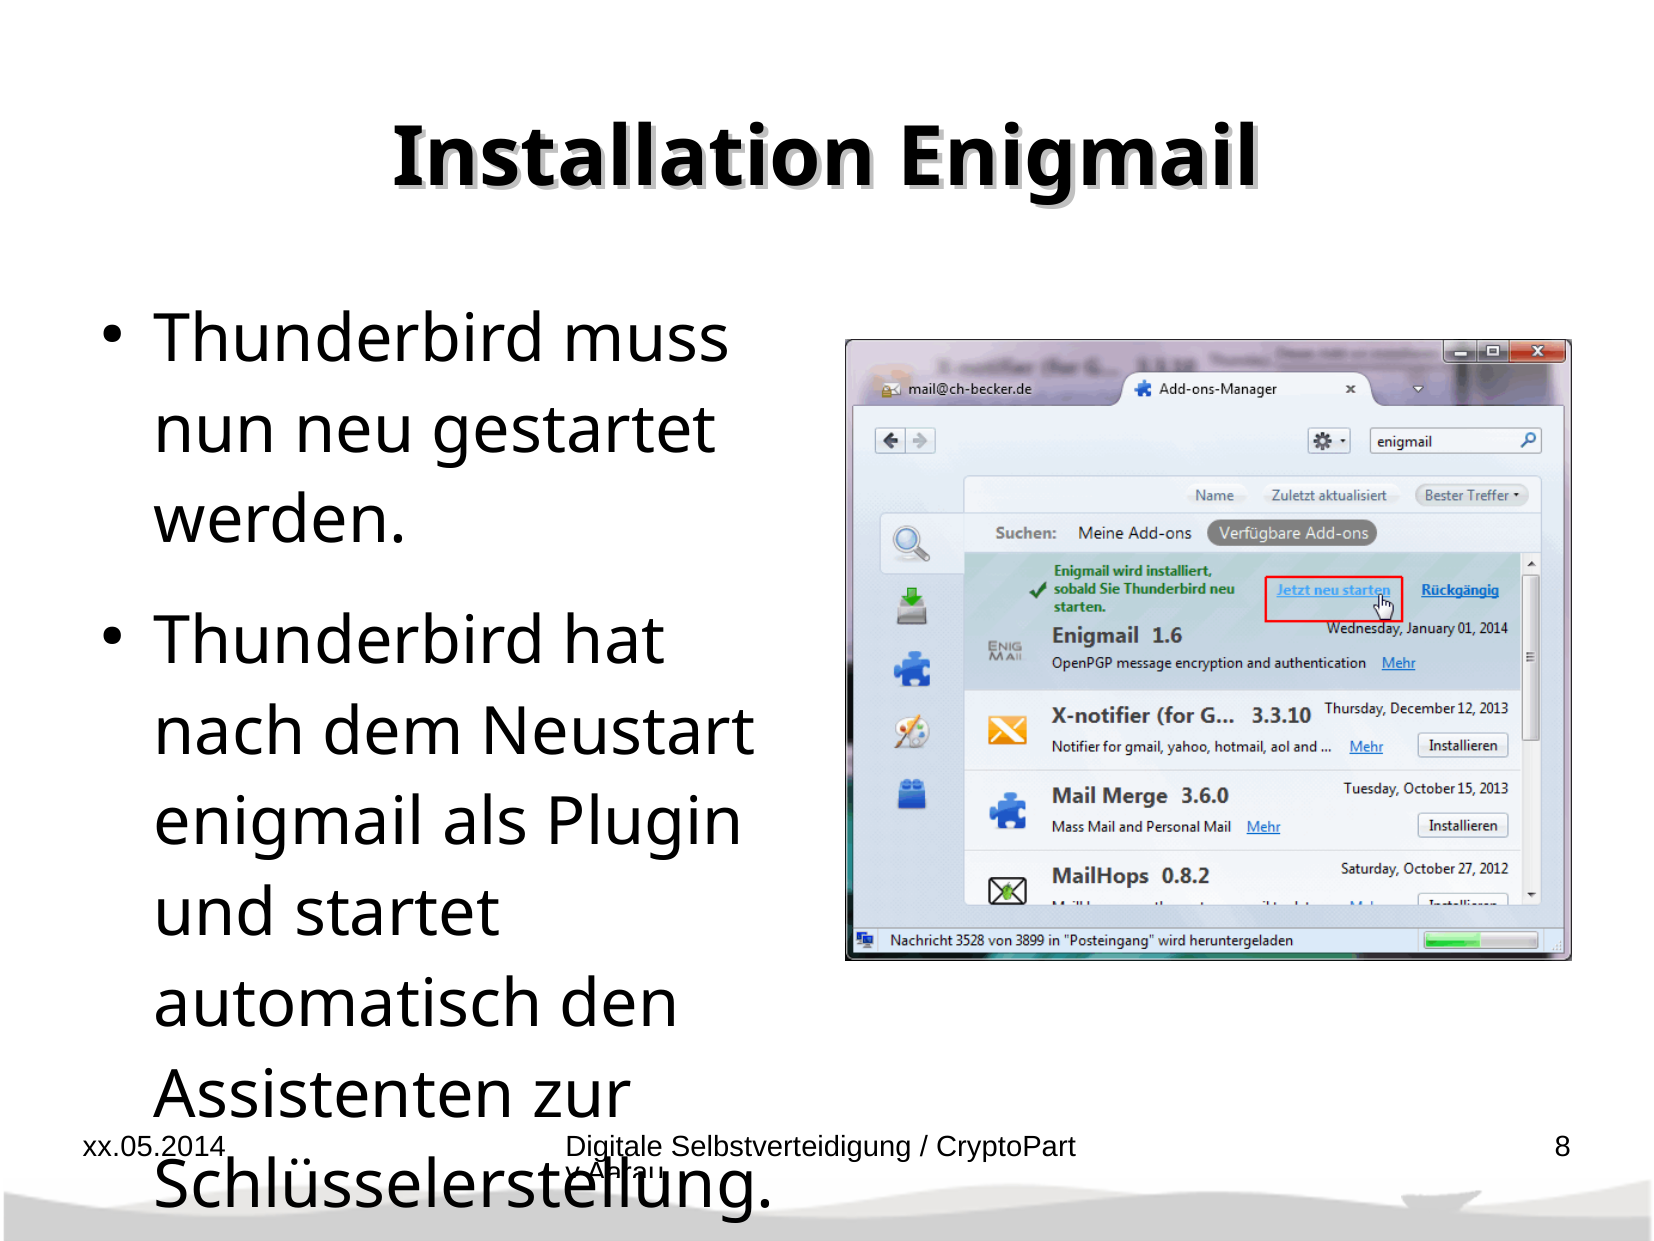

# Installation Enigmail
Thunderbird muss nun neu gestartet werden.
Thunderbird hat nach dem Neustart enigmail als Plugin und startet automatisch den Assistenten zur Schlüsselerstellung.
xx.05.2014
Digitale Selbstverteidigung / CryptoParty Aarau
8